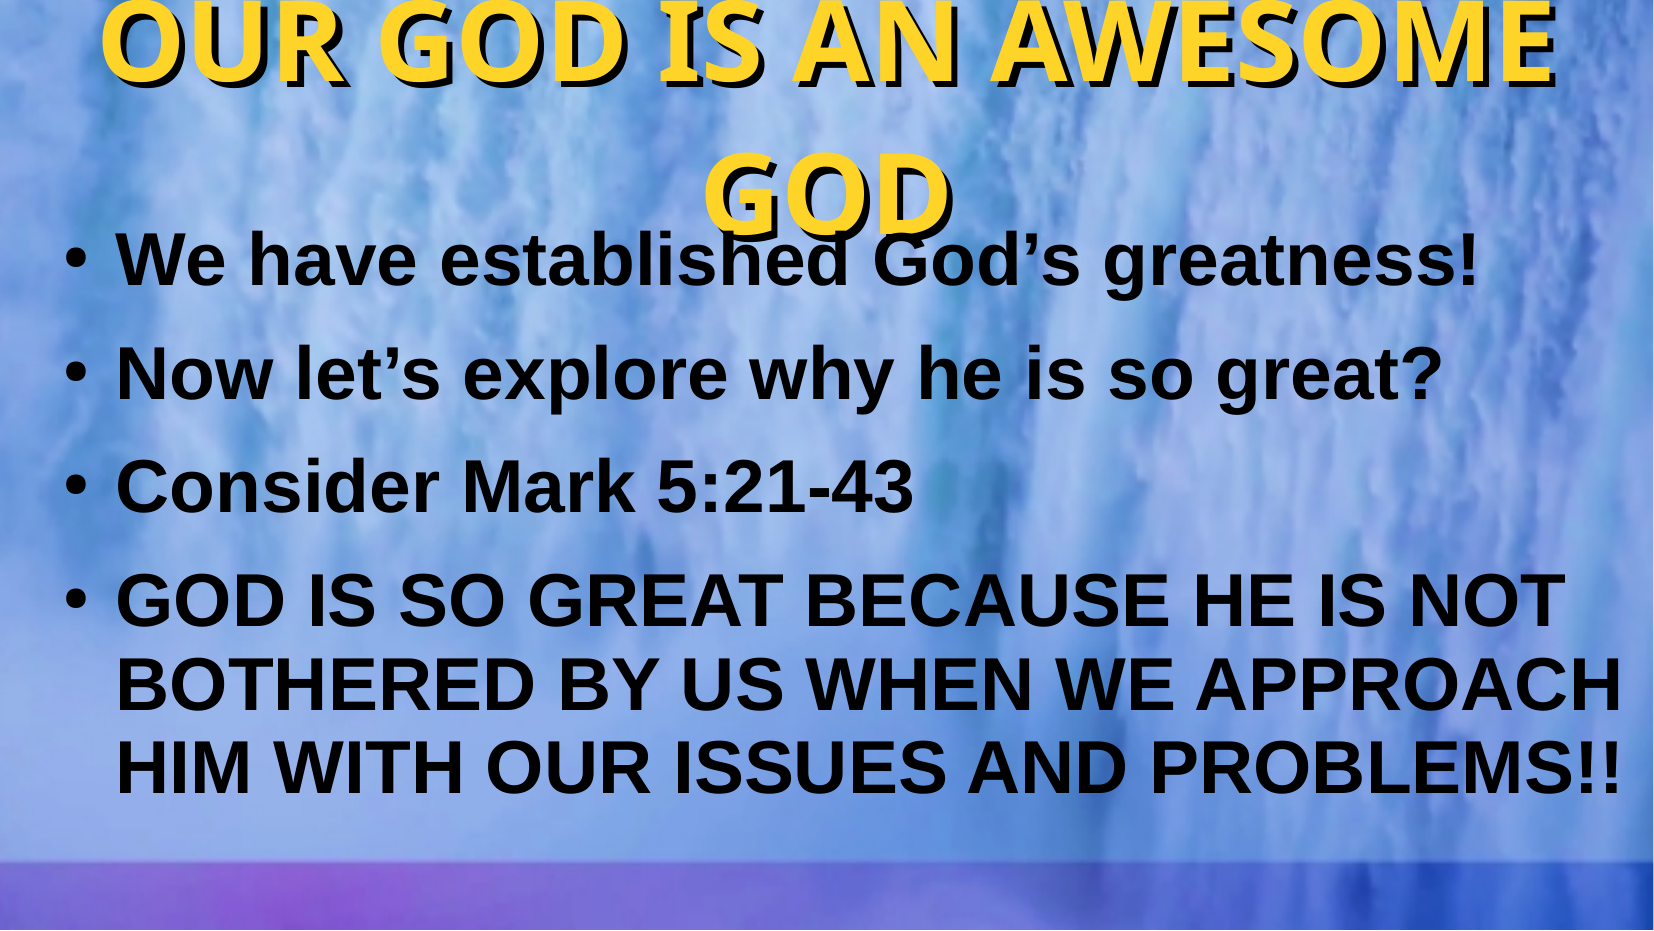

# OUR GOD IS AN AWESOME GOD
We have established God’s greatness!
Now let’s explore why he is so great?
Consider Mark 5:21-43
GOD IS SO GREAT BECAUSE HE IS NOT BOTHERED BY US WHEN WE APPROACH HIM WITH OUR ISSUES AND PROBLEMS!!